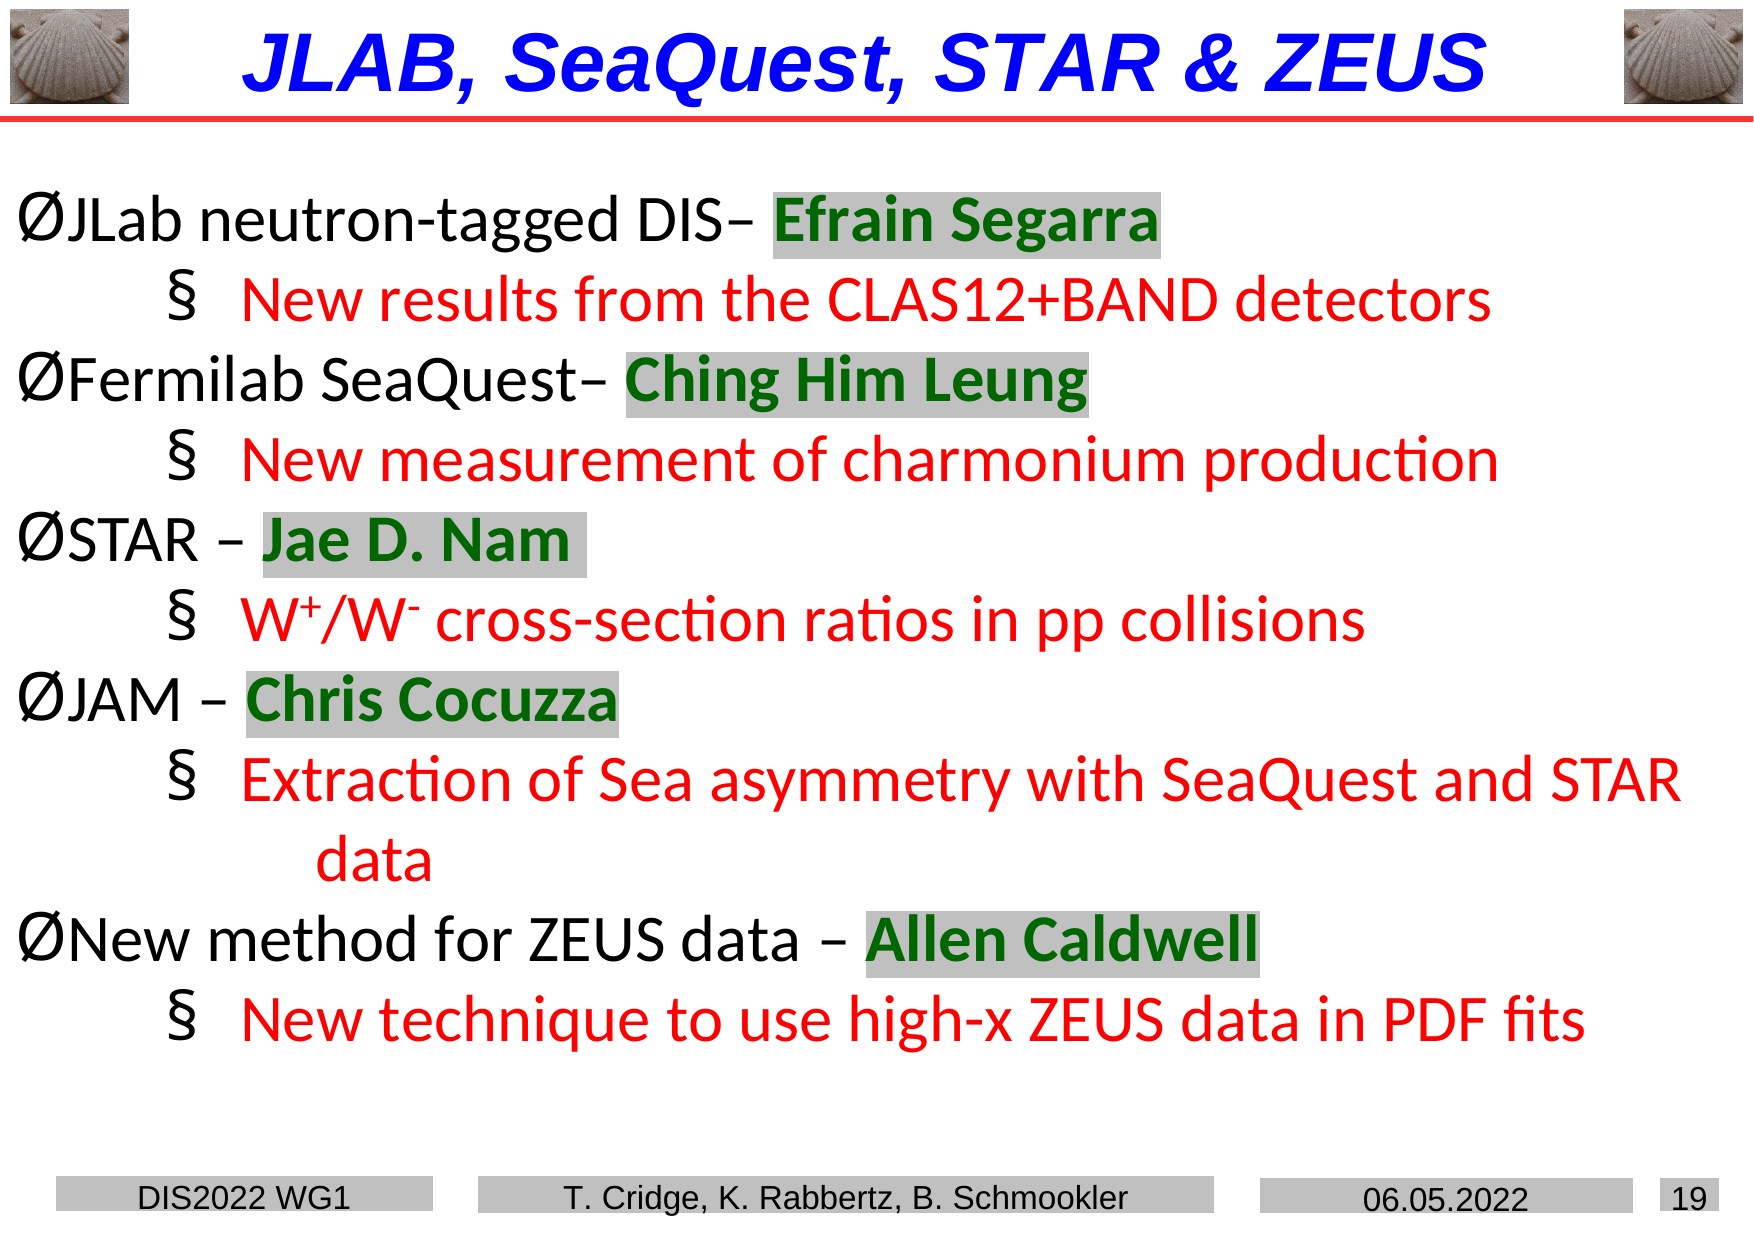

# JLAB, SeaQuest, STAR & ZEUS
JLab neutron-tagged DIS– Efrain Segarra
New results from the CLAS12+BAND detectors
Fermilab SeaQuest– Ching Him Leung
New measurement of charmonium production
STAR – Jae D. Nam
W+/W- cross-section ratios in pp collisions
JAM – Chris Cocuzza
Extraction of Sea asymmetry with SeaQuest and STAR data
New method for ZEUS data – Allen Caldwell
New technique to use high-x ZEUS data in PDF fits